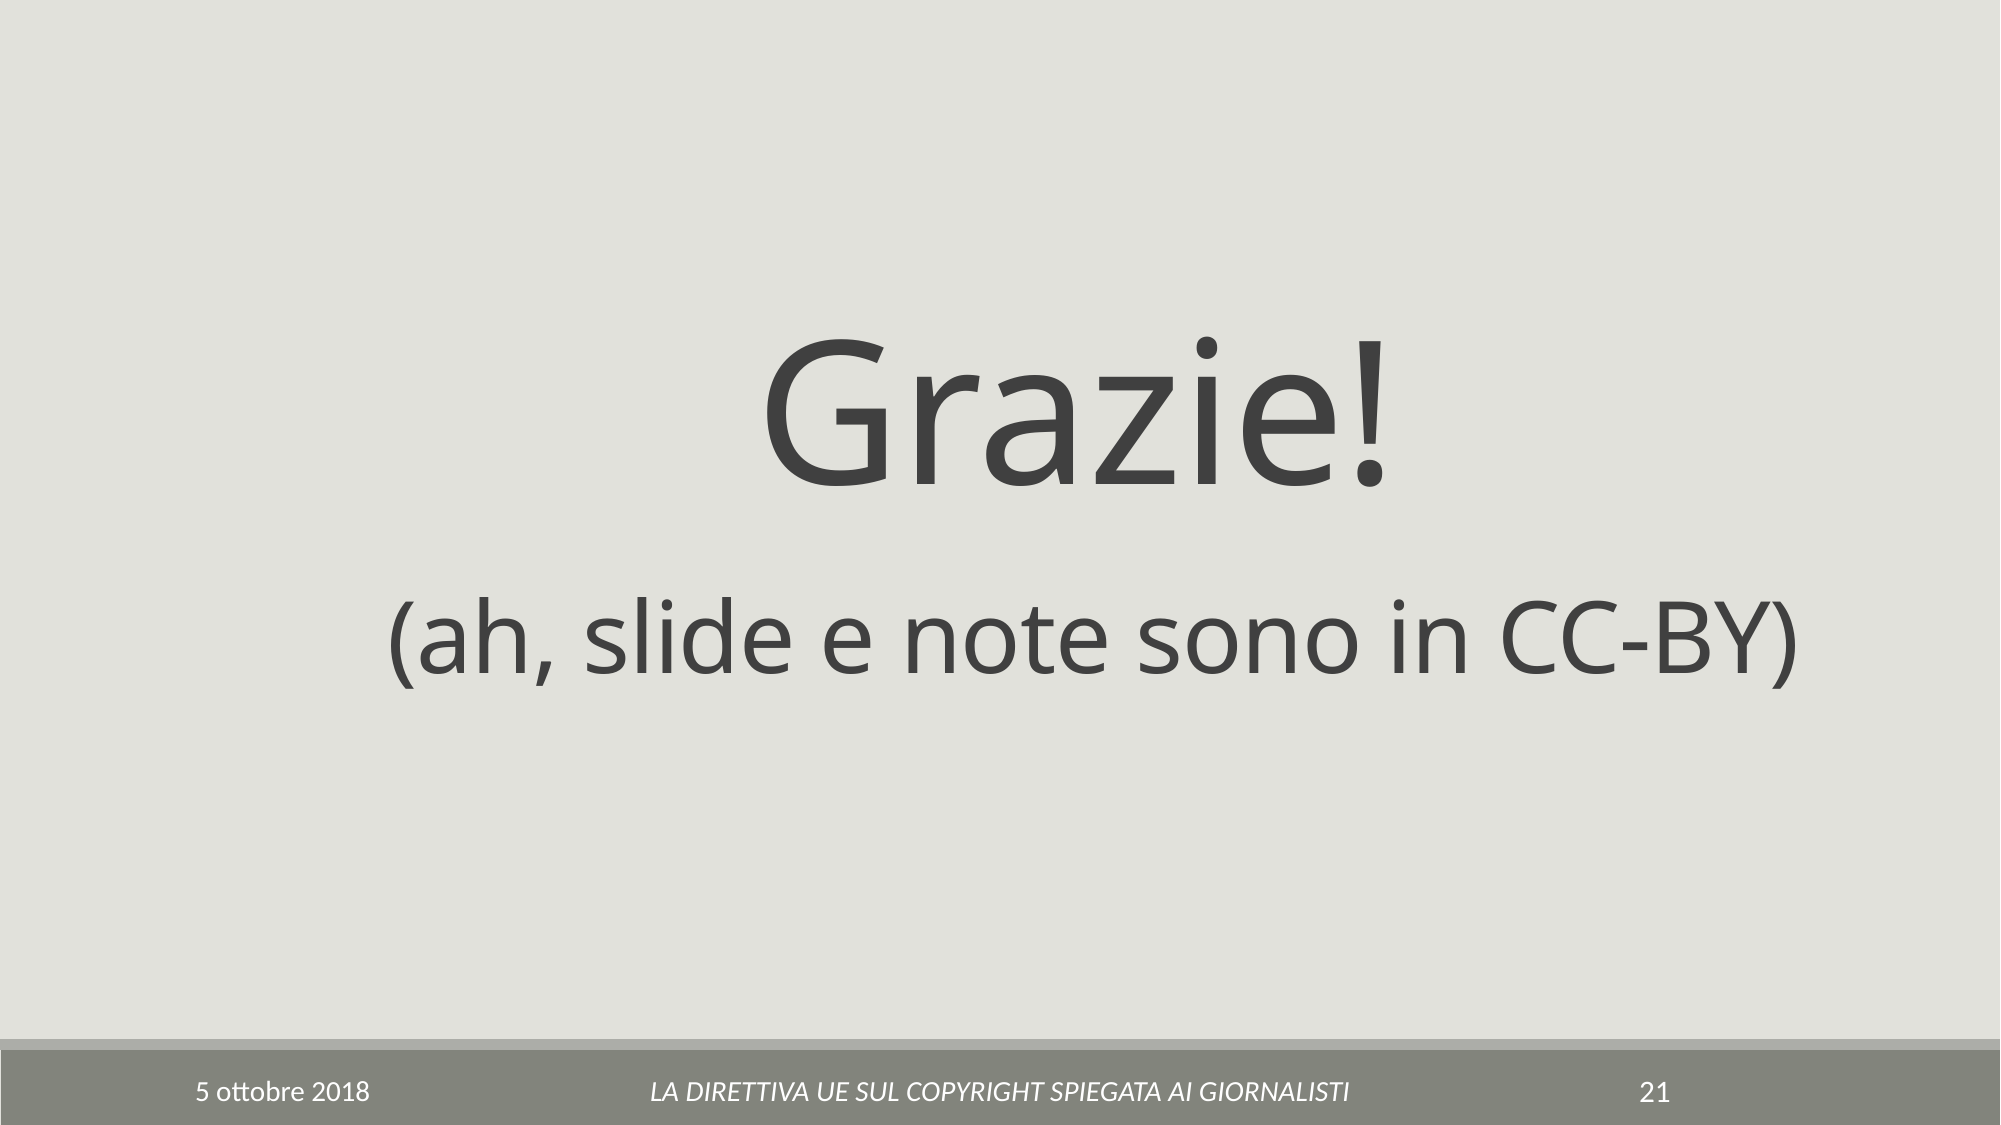

Grazie!
(ah, slide e note sono in CC-BY)
5 ottobre 2018
La direttiva Ue sul copyright spiegata ai giornalisti